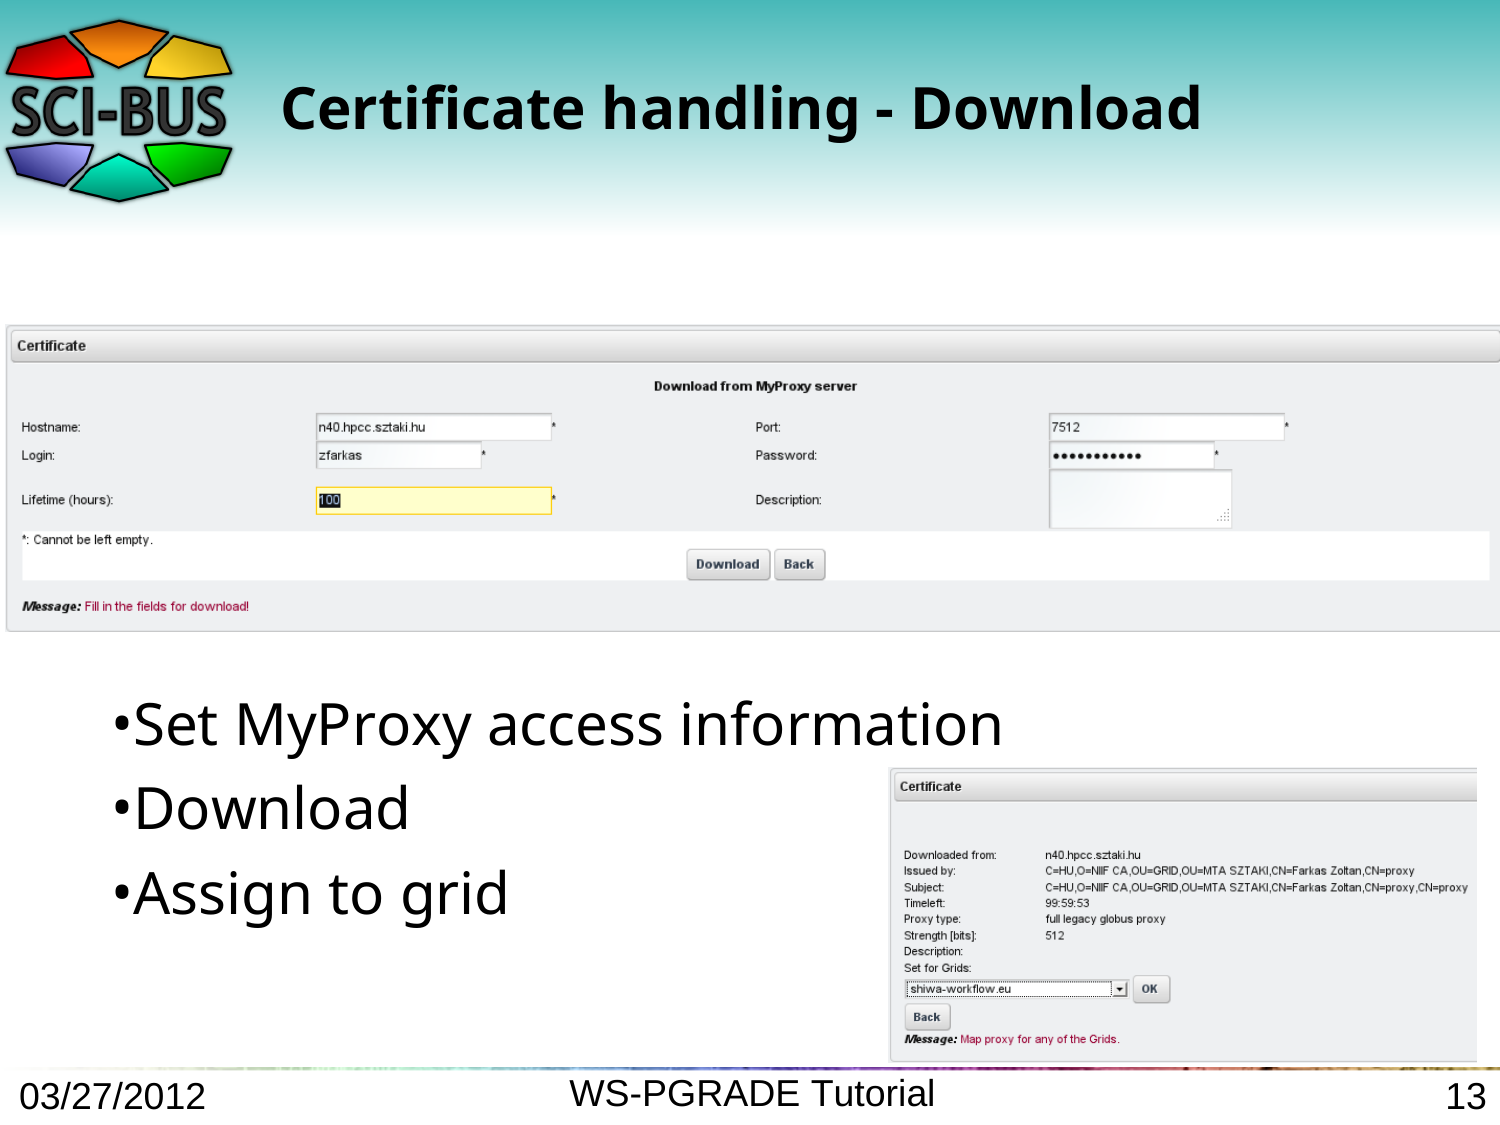

# Certificate handling - Download
Set MyProxy access information
Download
Assign to grid
Footer
5/29/2006
13